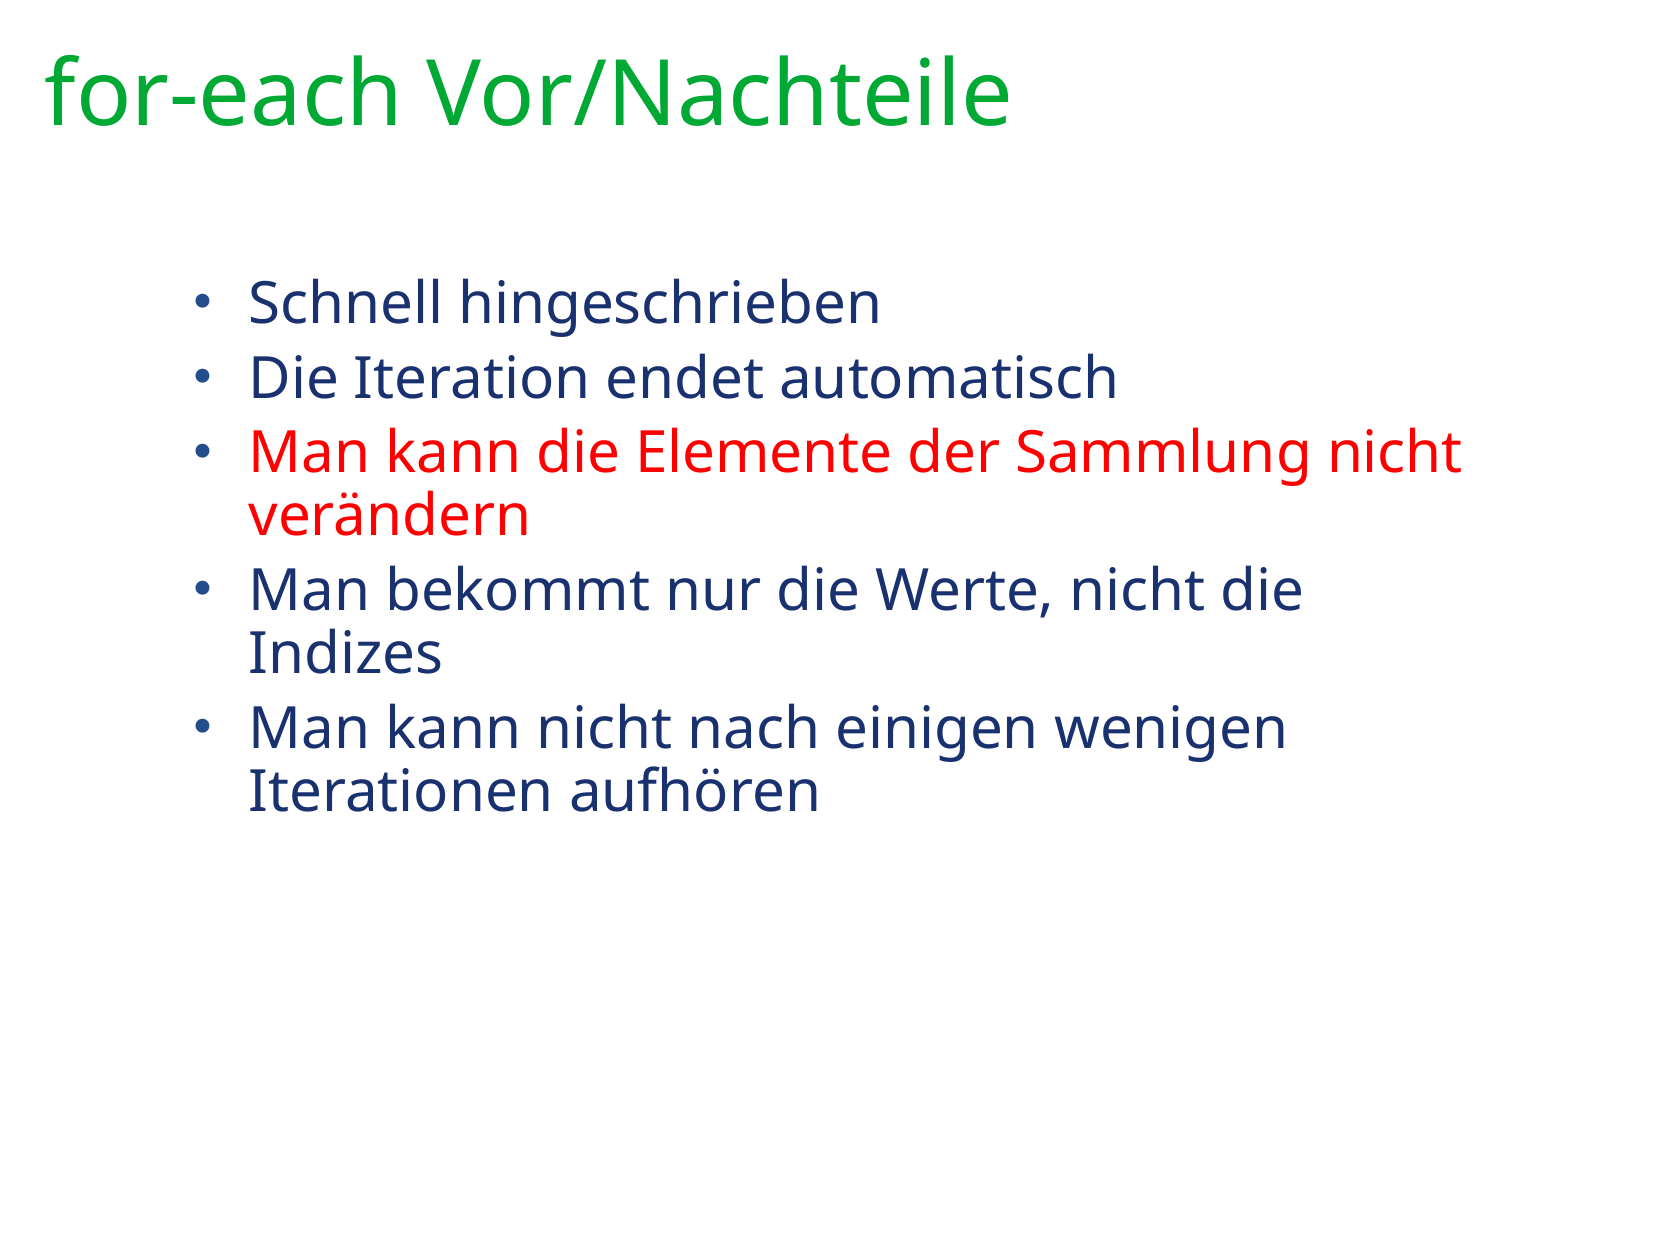

for-each Vor/Nachteile
# Schnell hingeschrieben
Die Iteration endet automatisch
Man kann die Elemente der Sammlung nicht verändern
Man bekommt nur die Werte, nicht die Indizes
Man kann nicht nach einigen wenigen Iterationen aufhören